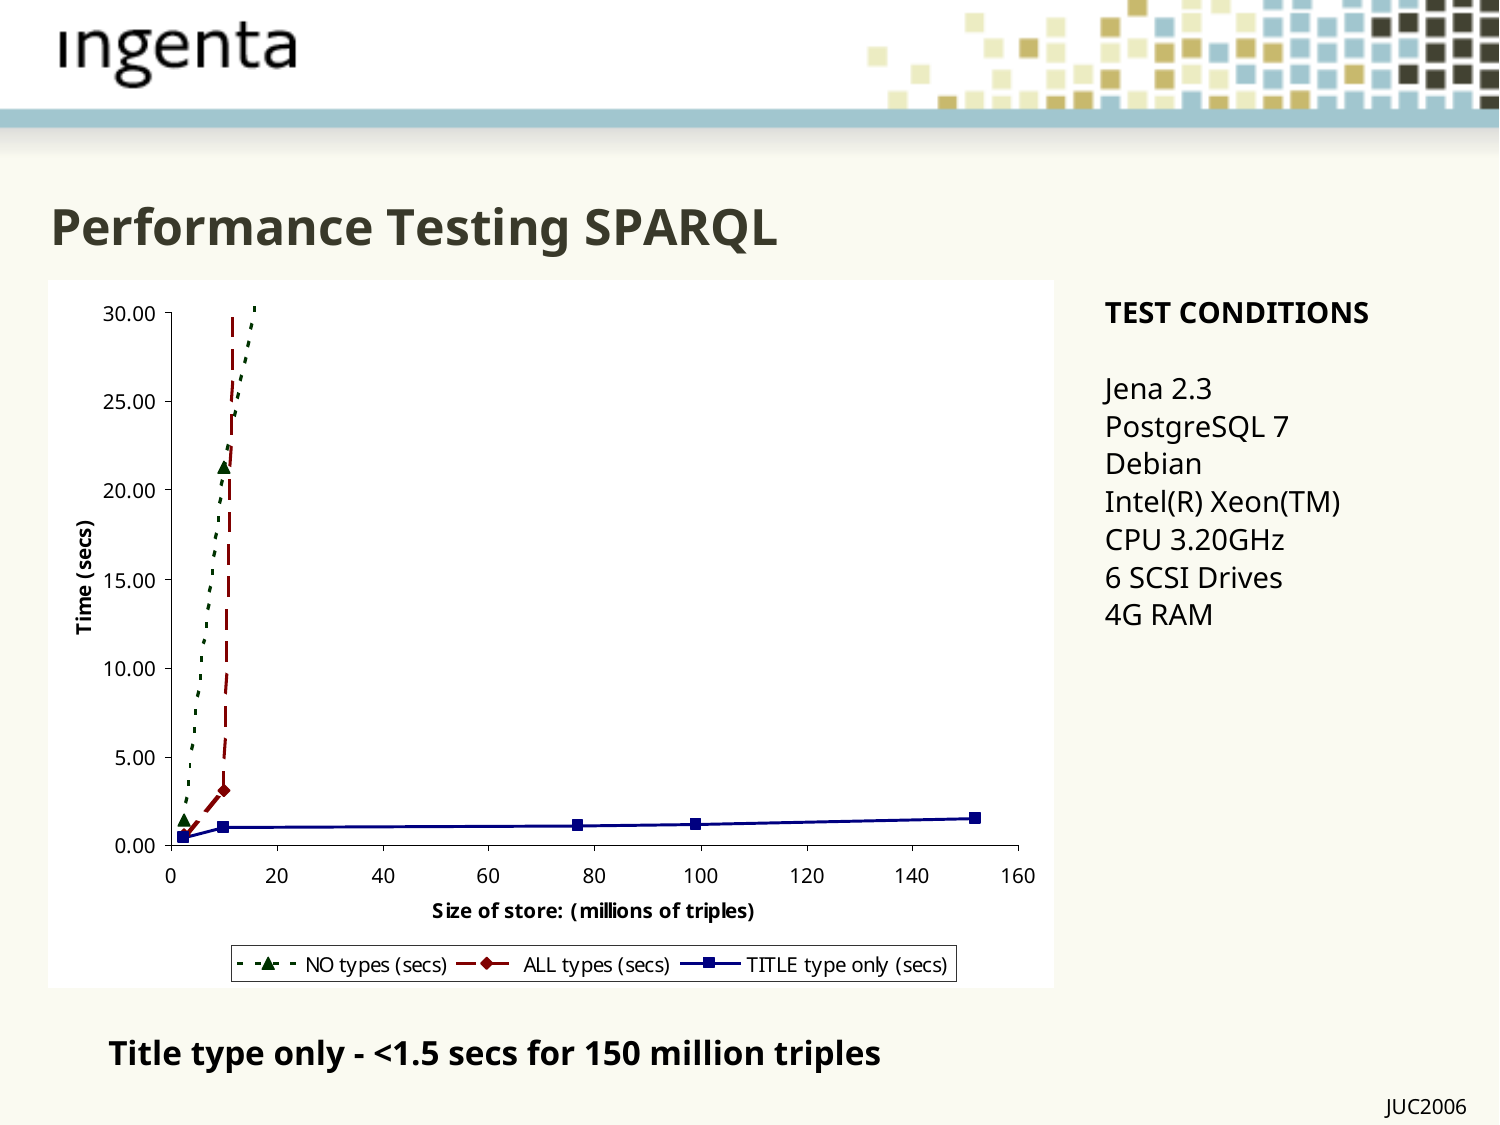

# Performance Testing SPARQL
TEST CONDITIONS
Jena 2.3
PostgreSQL 7
Debian
Intel(R) Xeon(TM)
CPU 3.20GHz
6 SCSI Drives
4G RAM
Title type only - <1.5 secs for 150 million triples